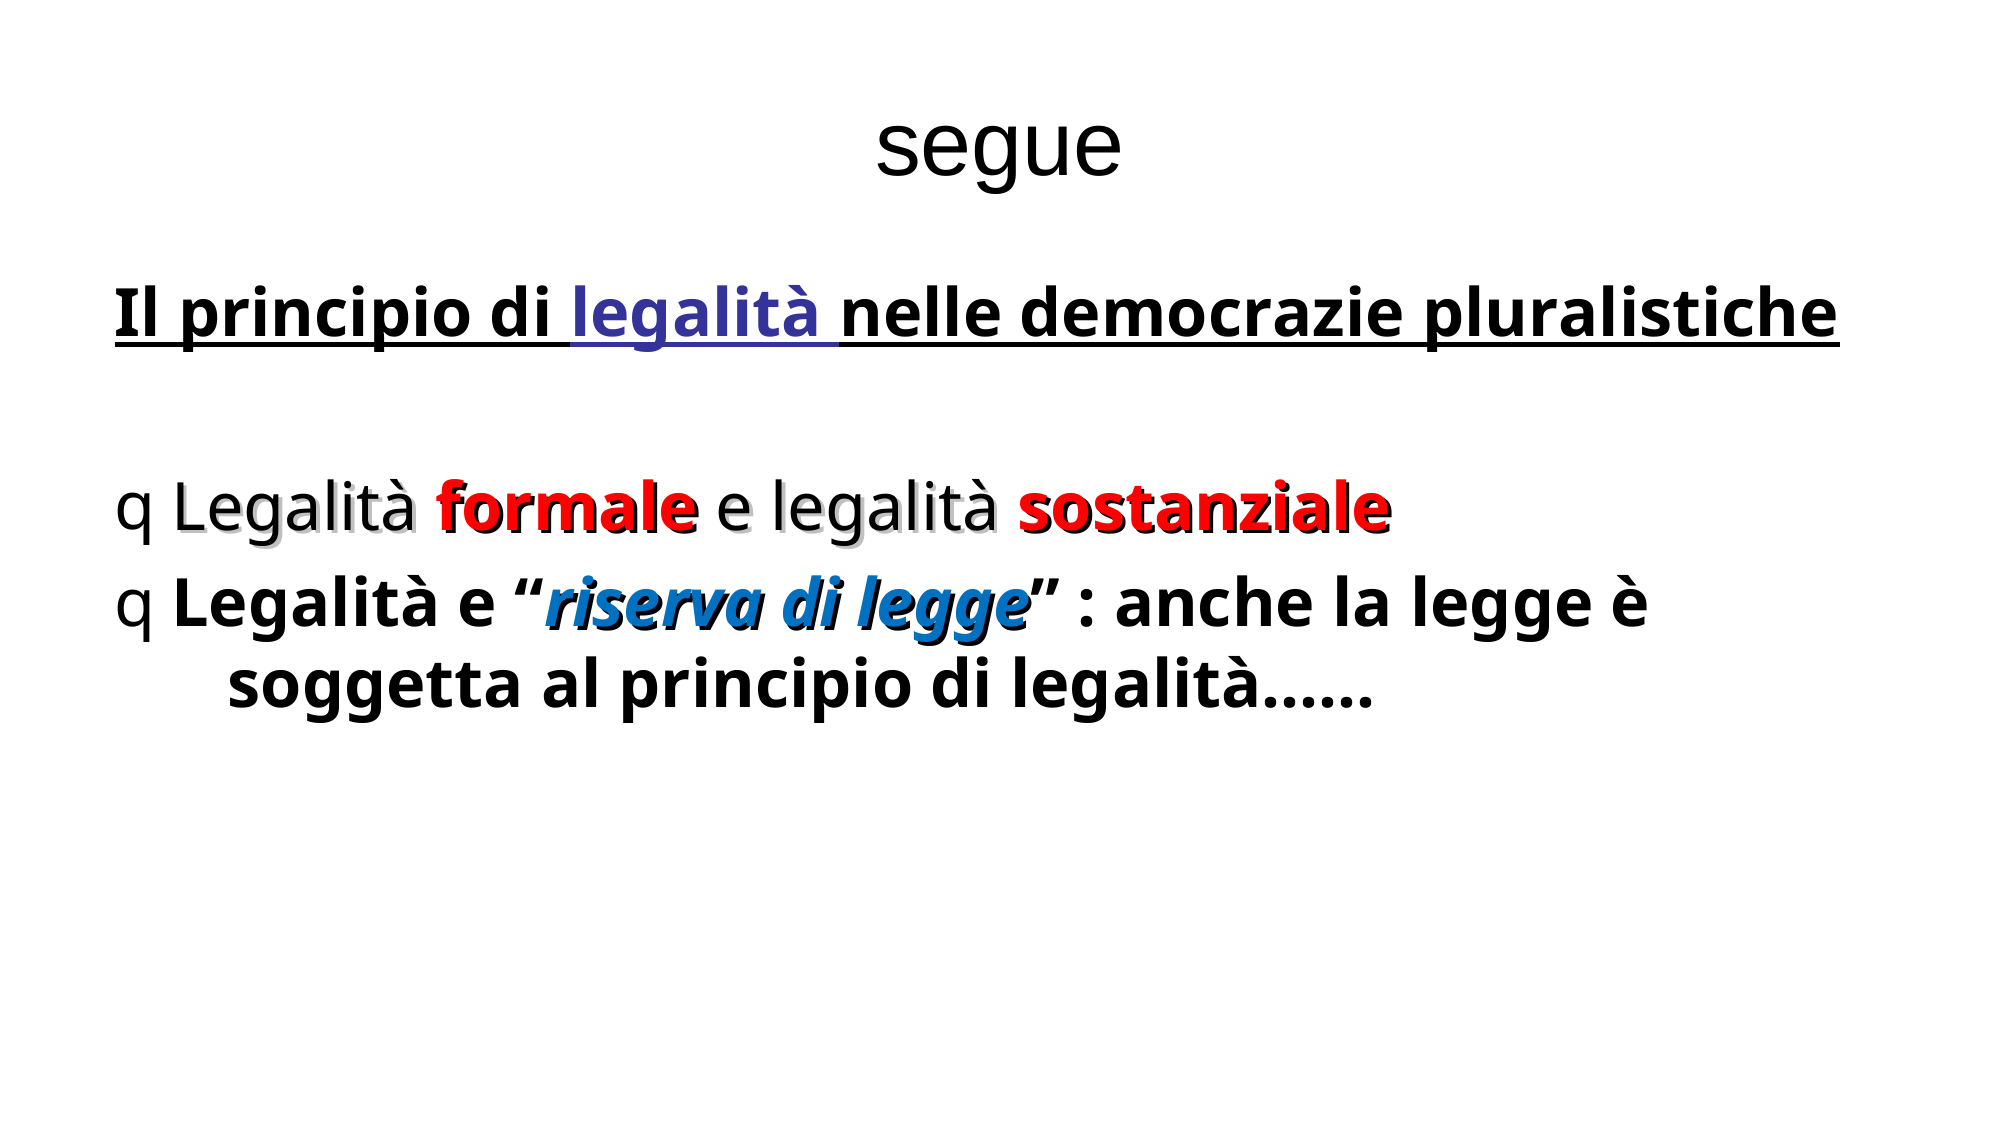

# segue
Il principio di legalità nelle democrazie pluralistiche
Legalità formale e legalità sostanziale
Legalità e “riserva di legge” : anche la legge è soggetta al principio di legalità……